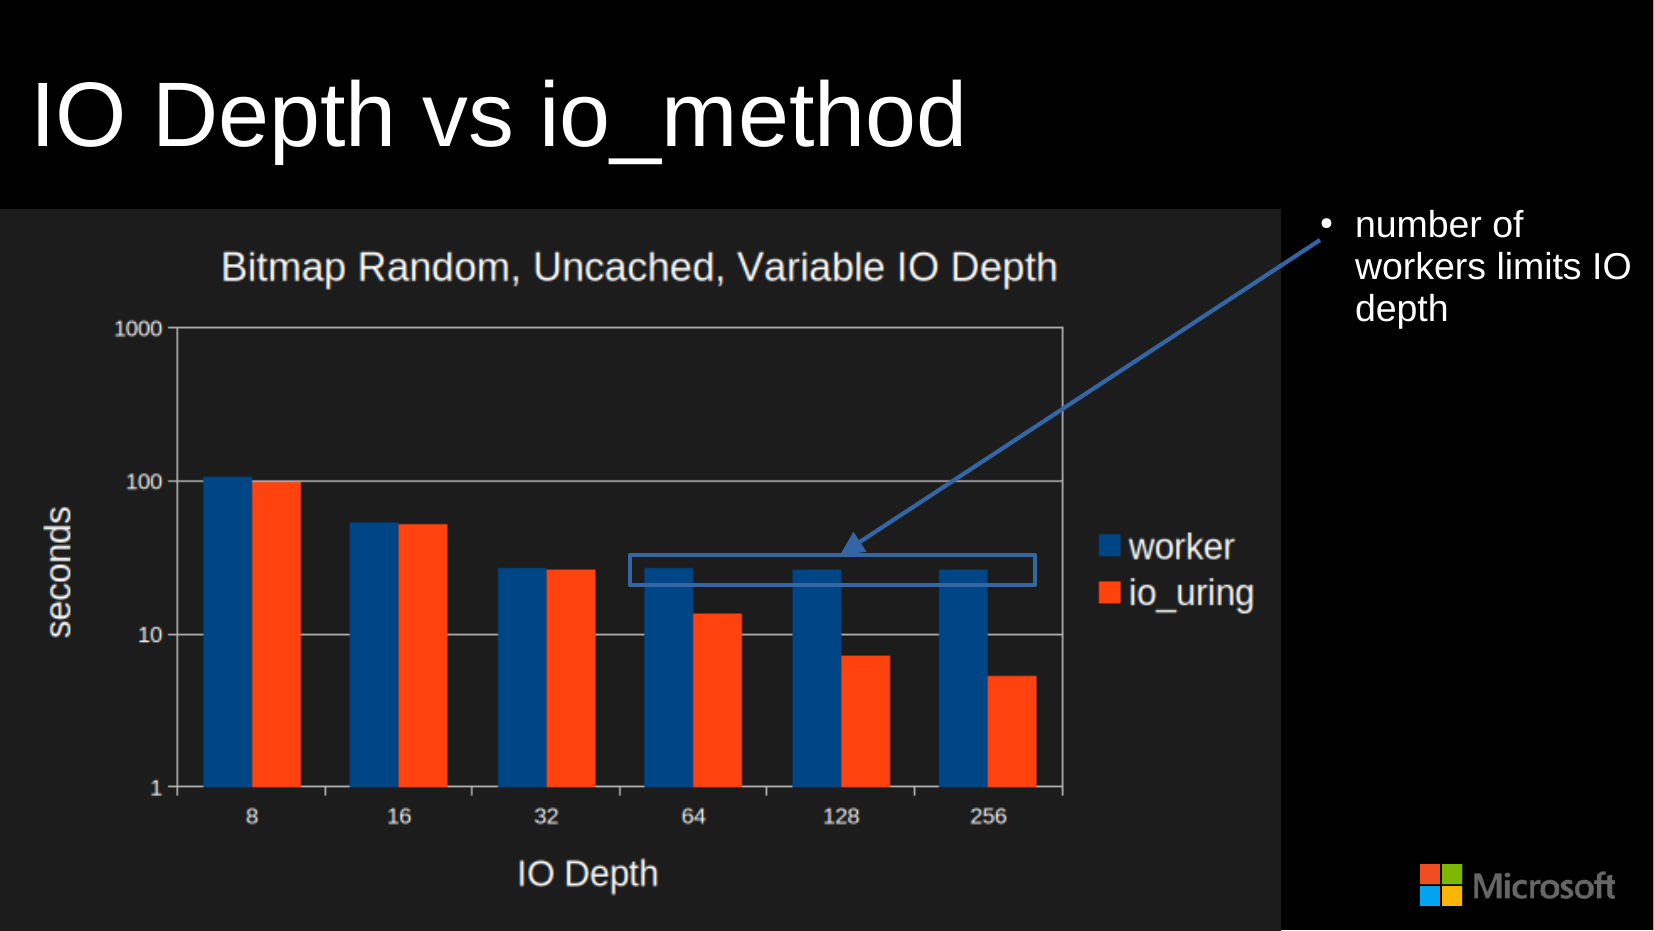

# IO Depth vs io_method
number of workers limits IO depth